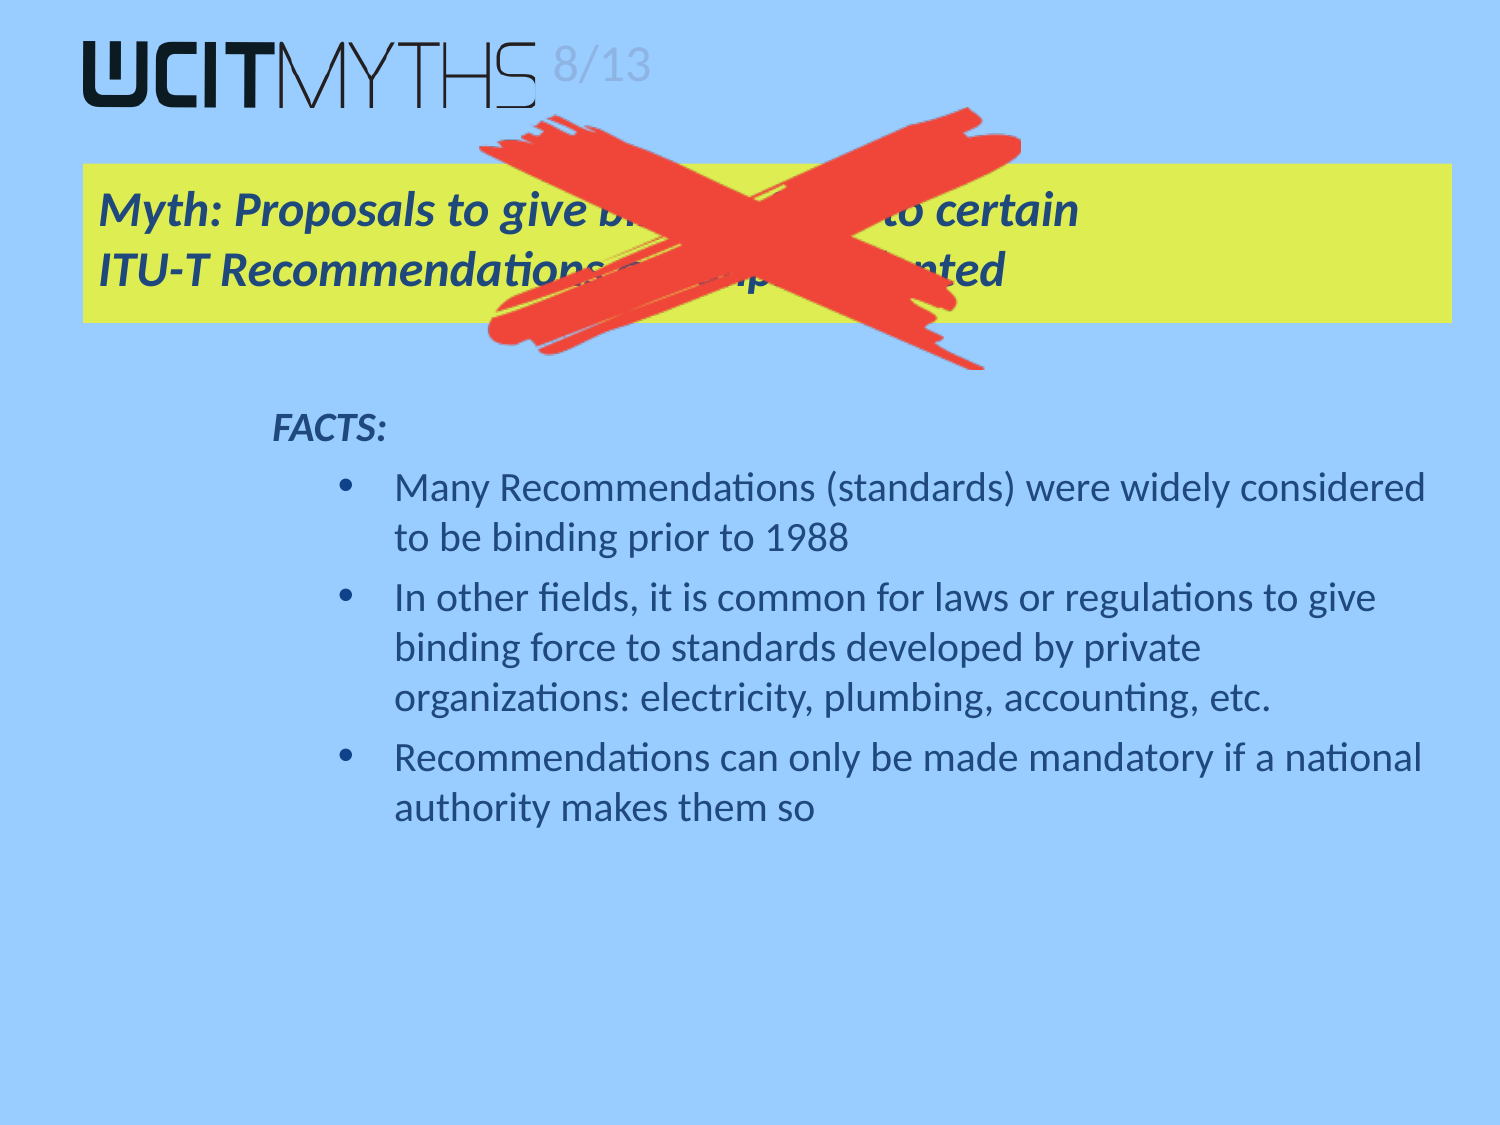

8/13
Myth: Proposals to give binding force to certain
ITU-T Recommendations are unprecedented
FACTS:
Many Recommendations (standards) were widely considered to be binding prior to 1988
In other fields, it is common for laws or regulations to give binding force to standards developed by private organizations: electricity, plumbing, accounting, etc.
Recommendations can only be made mandatory if a national authority makes them so